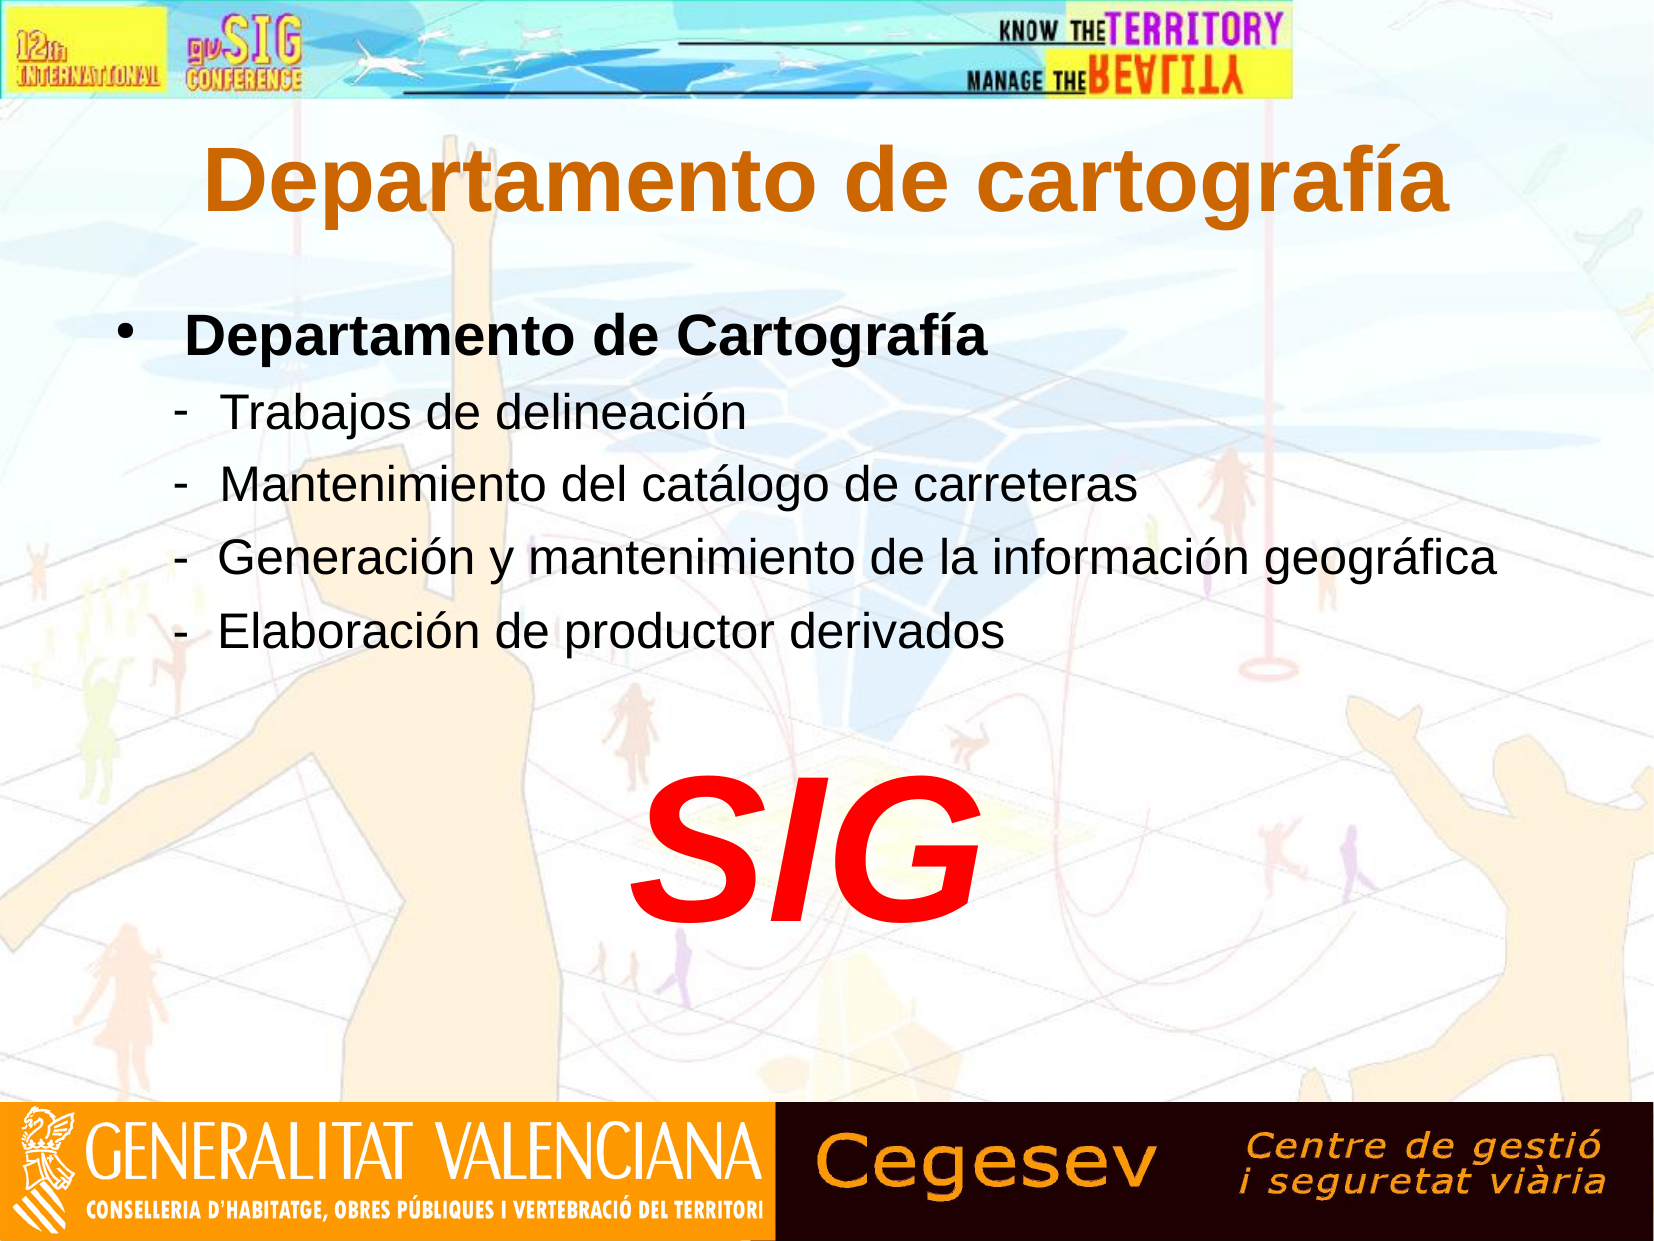

# Departamento de cartografía
 Departamento de Cartografía
Trabajos de delineación
Mantenimiento del catálogo de carreteras
- Generación y mantenimiento de la información geográfica
- Elaboración de productor derivados
SIG